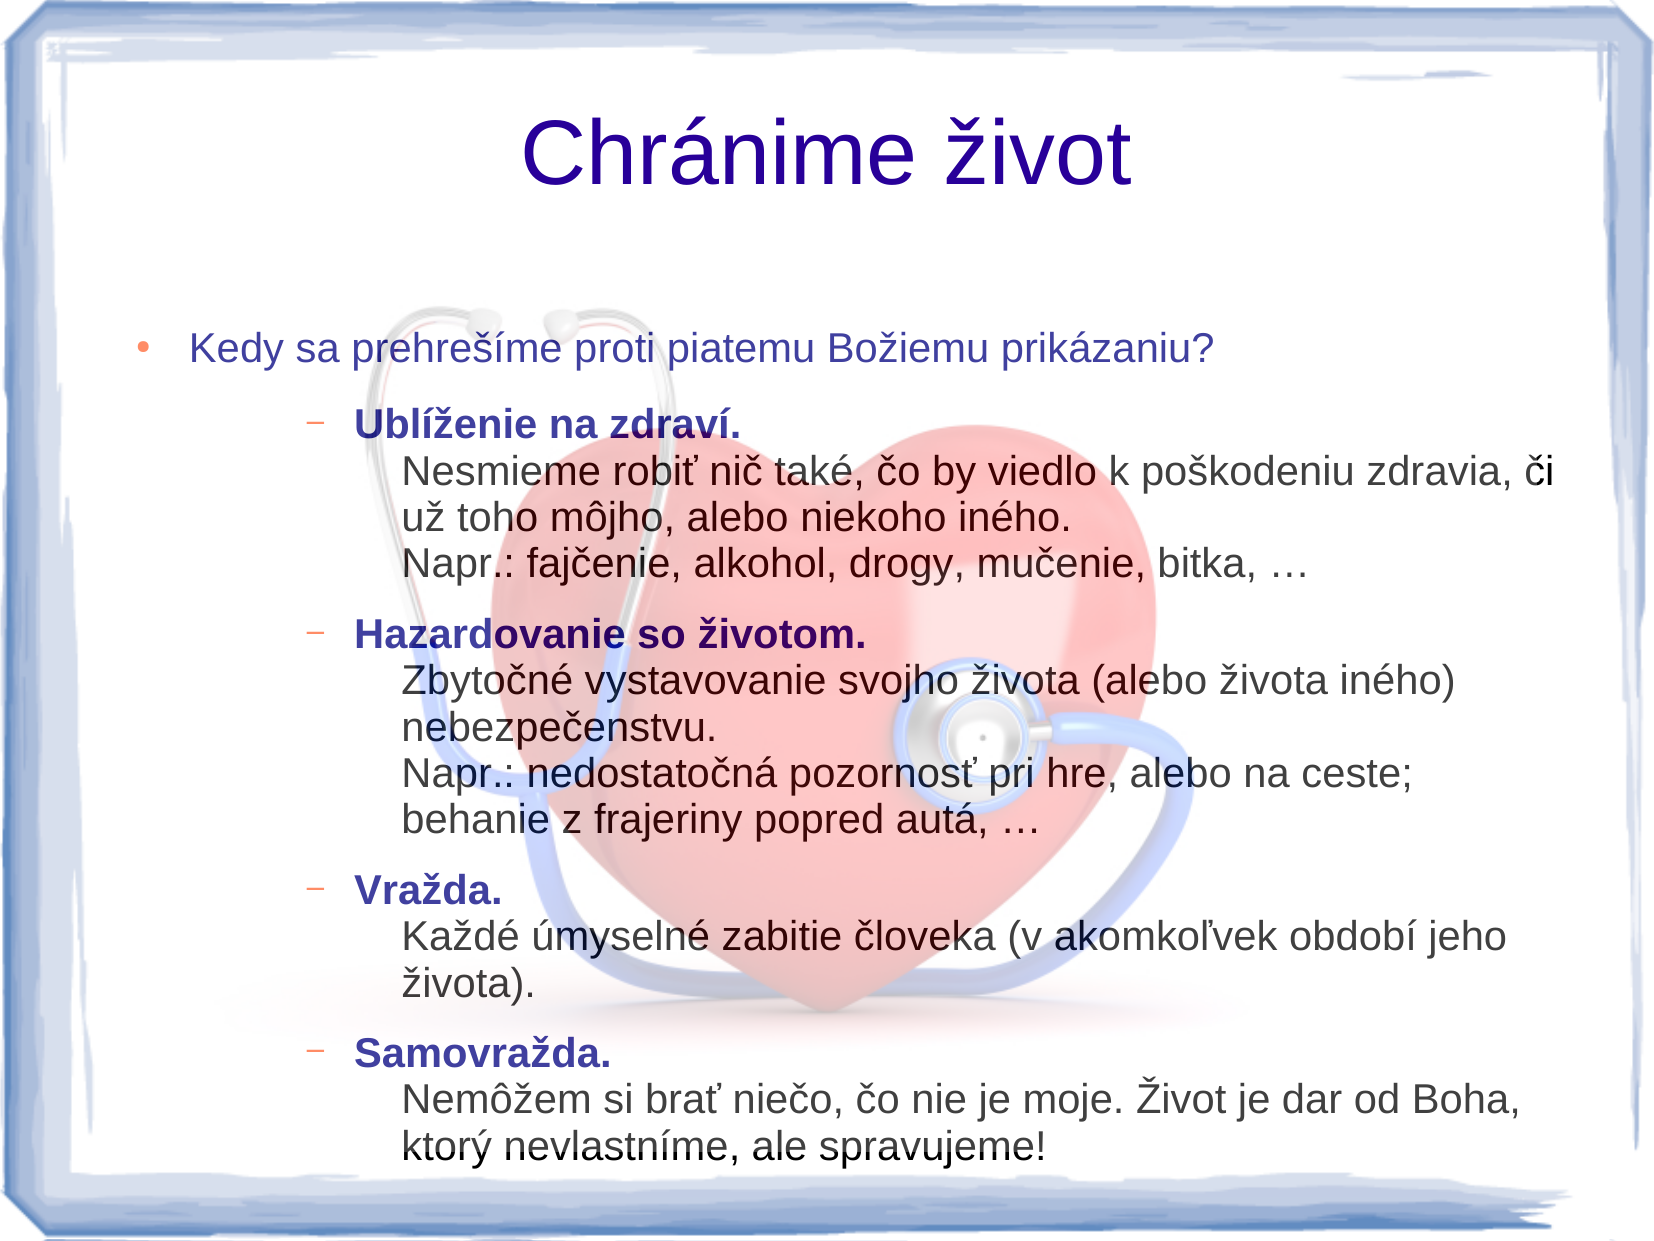

# Chránime život
Kedy sa prehrešíme proti piatemu Božiemu prikázaniu?
Ublíženie na zdraví.
Nesmieme robiť nič také, čo by viedlo k poškodeniu zdravia, či už toho môjho, alebo niekoho iného.
Napr.: fajčenie, alkohol, drogy, mučenie, bitka, …
Hazardovanie so životom.
Zbytočné vystavovanie svojho života (alebo života iného) nebezpečenstvu.
Napr.: nedostatočná pozornosť pri hre, alebo na ceste; behanie z frajeriny popred autá, …
Vražda.
Každé úmyselné zabitie človeka (v akomkoľvek období jeho života).
Samovražda.
Nemôžem si brať niečo, čo nie je moje. Život je dar od Boha, ktorý nevlastníme, ale spravujeme!